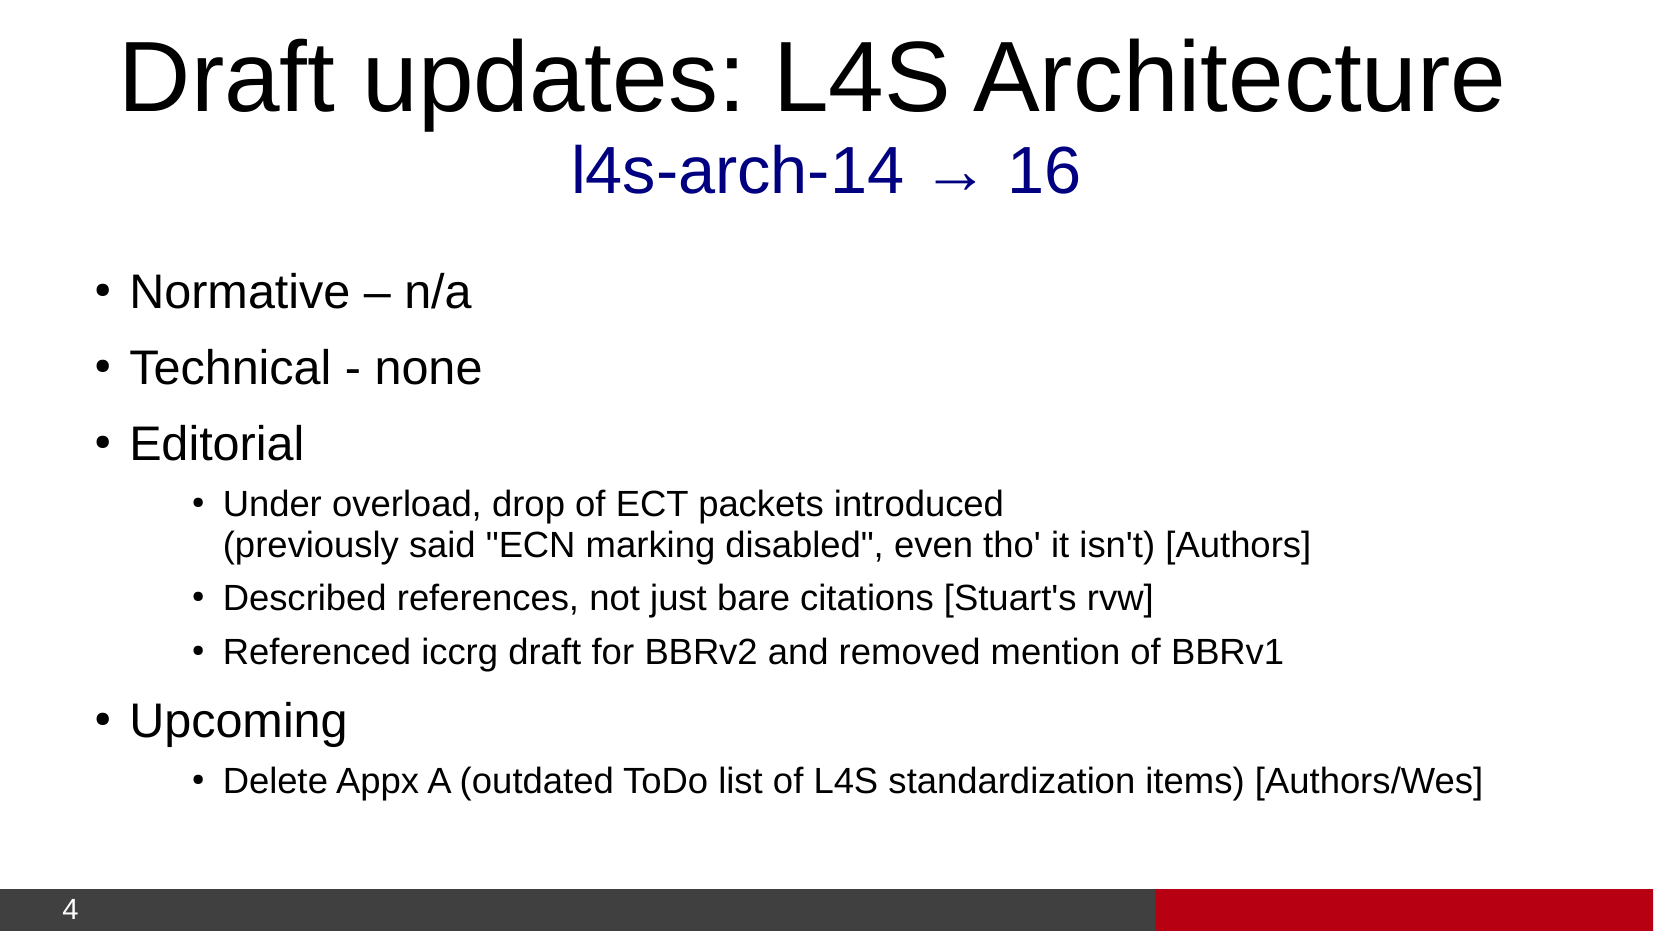

# Draft updates: L4S Architecture l4s-arch-14 → 16
Normative – n/a
Technical - none
Editorial
Under overload, drop of ECT packets introduced
(previously said "ECN marking disabled", even tho' it isn't) [Authors]
Described references, not just bare citations [Stuart's rvw]
Referenced iccrg draft for BBRv2 and removed mention of BBRv1
Upcoming
Delete Appx A (outdated ToDo list of L4S standardization items) [Authors/Wes]
4